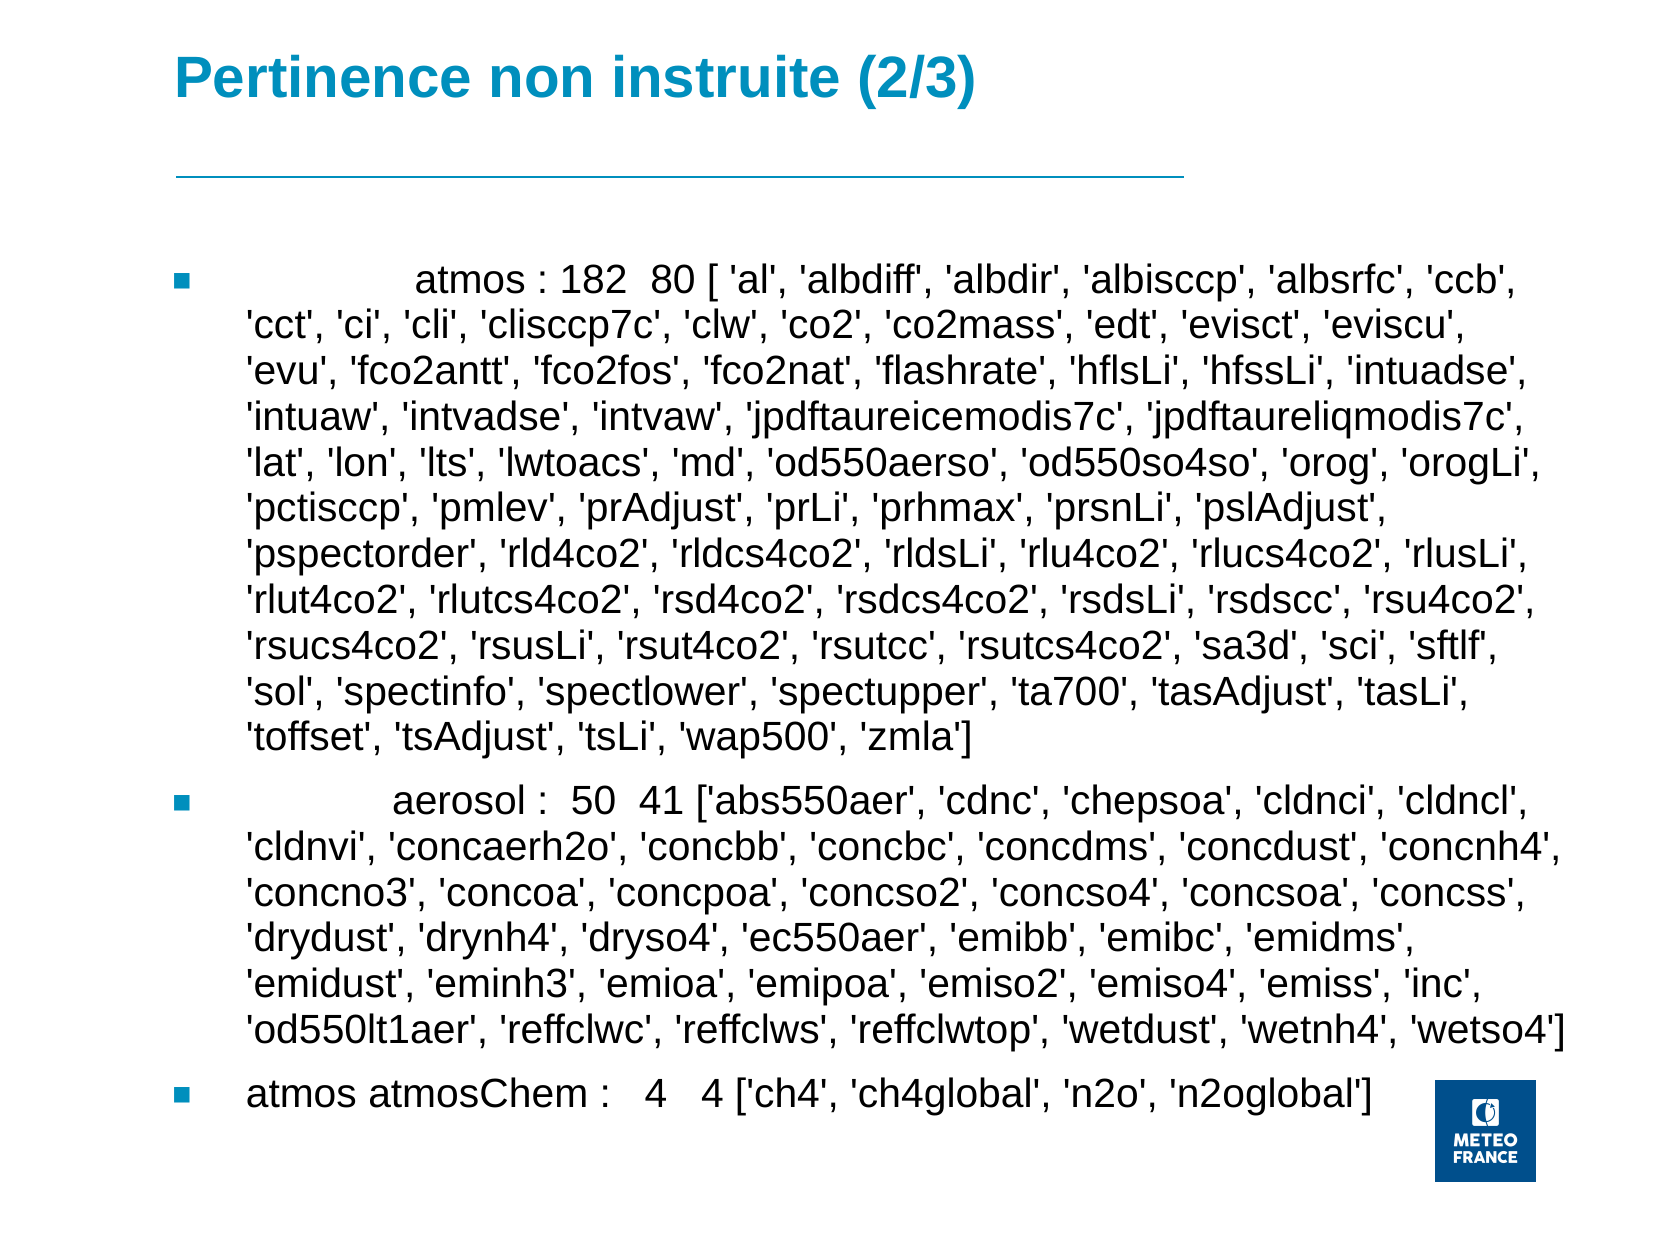

# Pertinence non instruite (2/3)
 atmos : 182 80 [ 'al', 'albdiff', 'albdir', 'albisccp', 'albsrfc', 'ccb', 'cct', 'ci', 'cli', 'clisccp7c', 'clw', 'co2', 'co2mass', 'edt', 'evisct', 'eviscu', 'evu', 'fco2antt', 'fco2fos', 'fco2nat', 'flashrate', 'hflsLi', 'hfssLi', 'intuadse', 'intuaw', 'intvadse', 'intvaw', 'jpdftaureicemodis7c', 'jpdftaureliqmodis7c', 'lat', 'lon', 'lts', 'lwtoacs', 'md', 'od550aerso', 'od550so4so', 'orog', 'orogLi', 'pctisccp', 'pmlev', 'prAdjust', 'prLi', 'prhmax', 'prsnLi', 'pslAdjust', 'pspectorder', 'rld4co2', 'rldcs4co2', 'rldsLi', 'rlu4co2', 'rlucs4co2', 'rlusLi', 'rlut4co2', 'rlutcs4co2', 'rsd4co2', 'rsdcs4co2', 'rsdsLi', 'rsdscc', 'rsu4co2', 'rsucs4co2', 'rsusLi', 'rsut4co2', 'rsutcc', 'rsutcs4co2', 'sa3d', 'sci', 'sftlf', 'sol', 'spectinfo', 'spectlower', 'spectupper', 'ta700', 'tasAdjust', 'tasLi', 'toffset', 'tsAdjust', 'tsLi', 'wap500', 'zmla']
 aerosol : 50 41 ['abs550aer', 'cdnc', 'chepsoa', 'cldnci', 'cldncl', 'cldnvi', 'concaerh2o', 'concbb', 'concbc', 'concdms', 'concdust', 'concnh4', 'concno3', 'concoa', 'concpoa', 'concso2', 'concso4', 'concsoa', 'concss', 'drydust', 'drynh4', 'dryso4', 'ec550aer', 'emibb', 'emibc', 'emidms', 'emidust', 'eminh3', 'emioa', 'emipoa', 'emiso2', 'emiso4', 'emiss', 'inc', 'od550lt1aer', 'reffclwc', 'reffclws', 'reffclwtop', 'wetdust', 'wetnh4', 'wetso4']
atmos atmosChem : 4 4 ['ch4', 'ch4global', 'n2o', 'n2oglobal']